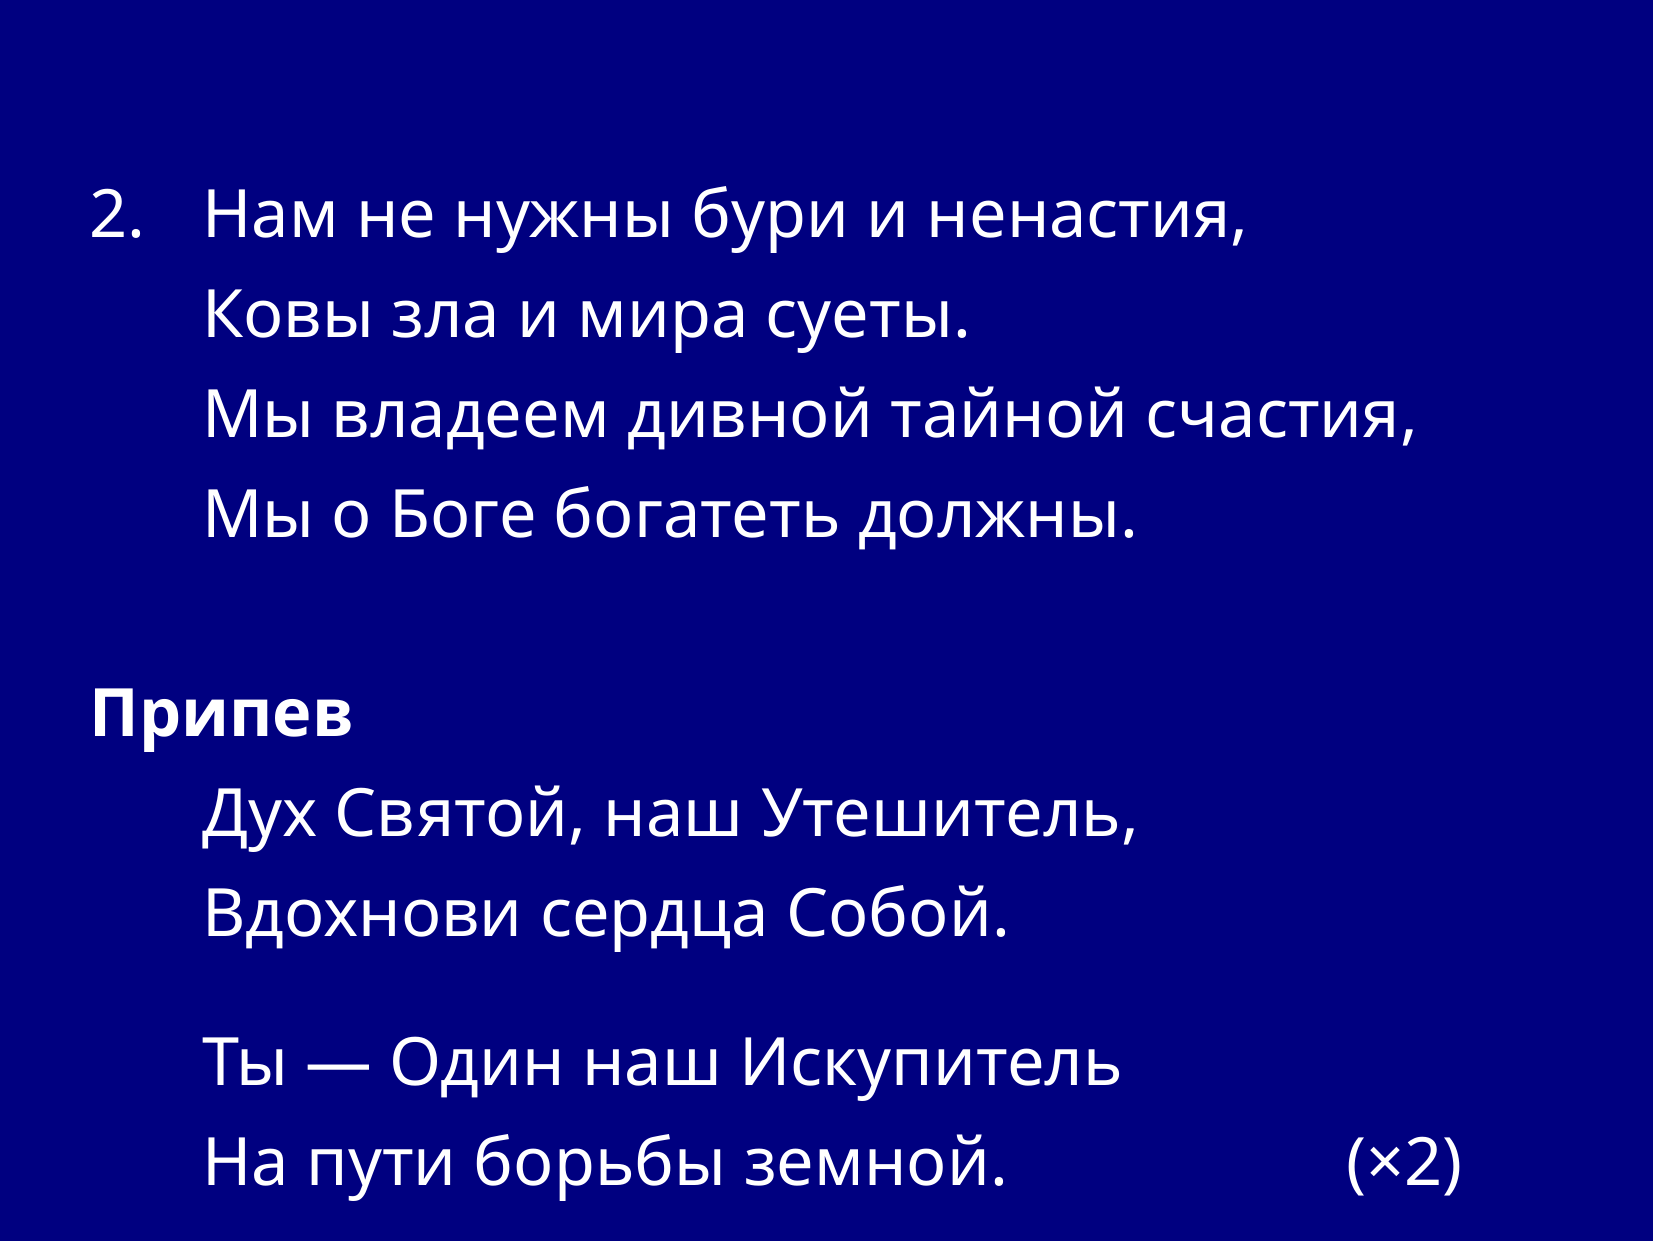

2.	Нам не нужны бури и ненастия,
	Ковы зла и мира суеты.
	Мы владеем дивной тайной счастия,
	Мы о Боге богатеть должны.
Припев
	Дух Святой, наш Утешитель,
	Вдохнови сердца Собой.
	Ты — Один наш Искупитель
	На пути борьбы земной.	(×2)